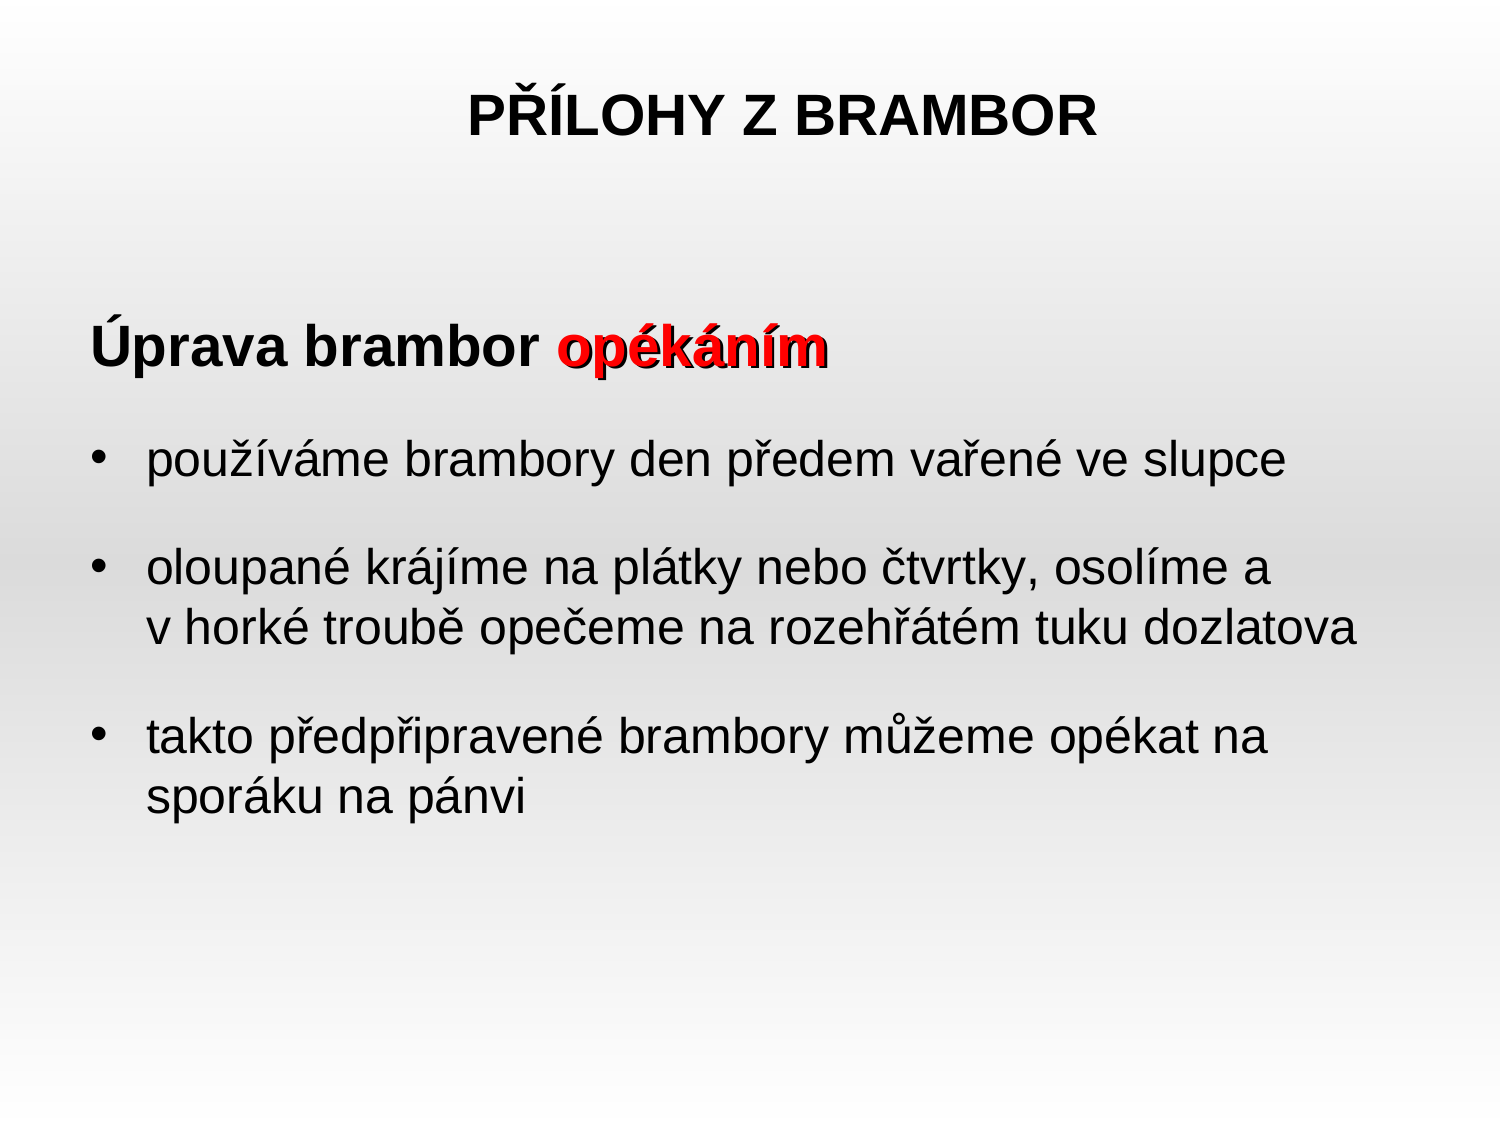

# PŘÍLOHY Z BRAMBOR
Úprava brambor opékáním
používáme brambory den předem vařené ve slupce
oloupané krájíme na plátky nebo čtvrtky, osolíme a v horké troubě opečeme na rozehřátém tuku dozlatova
takto předpřipravené brambory můžeme opékat na sporáku na pánvi